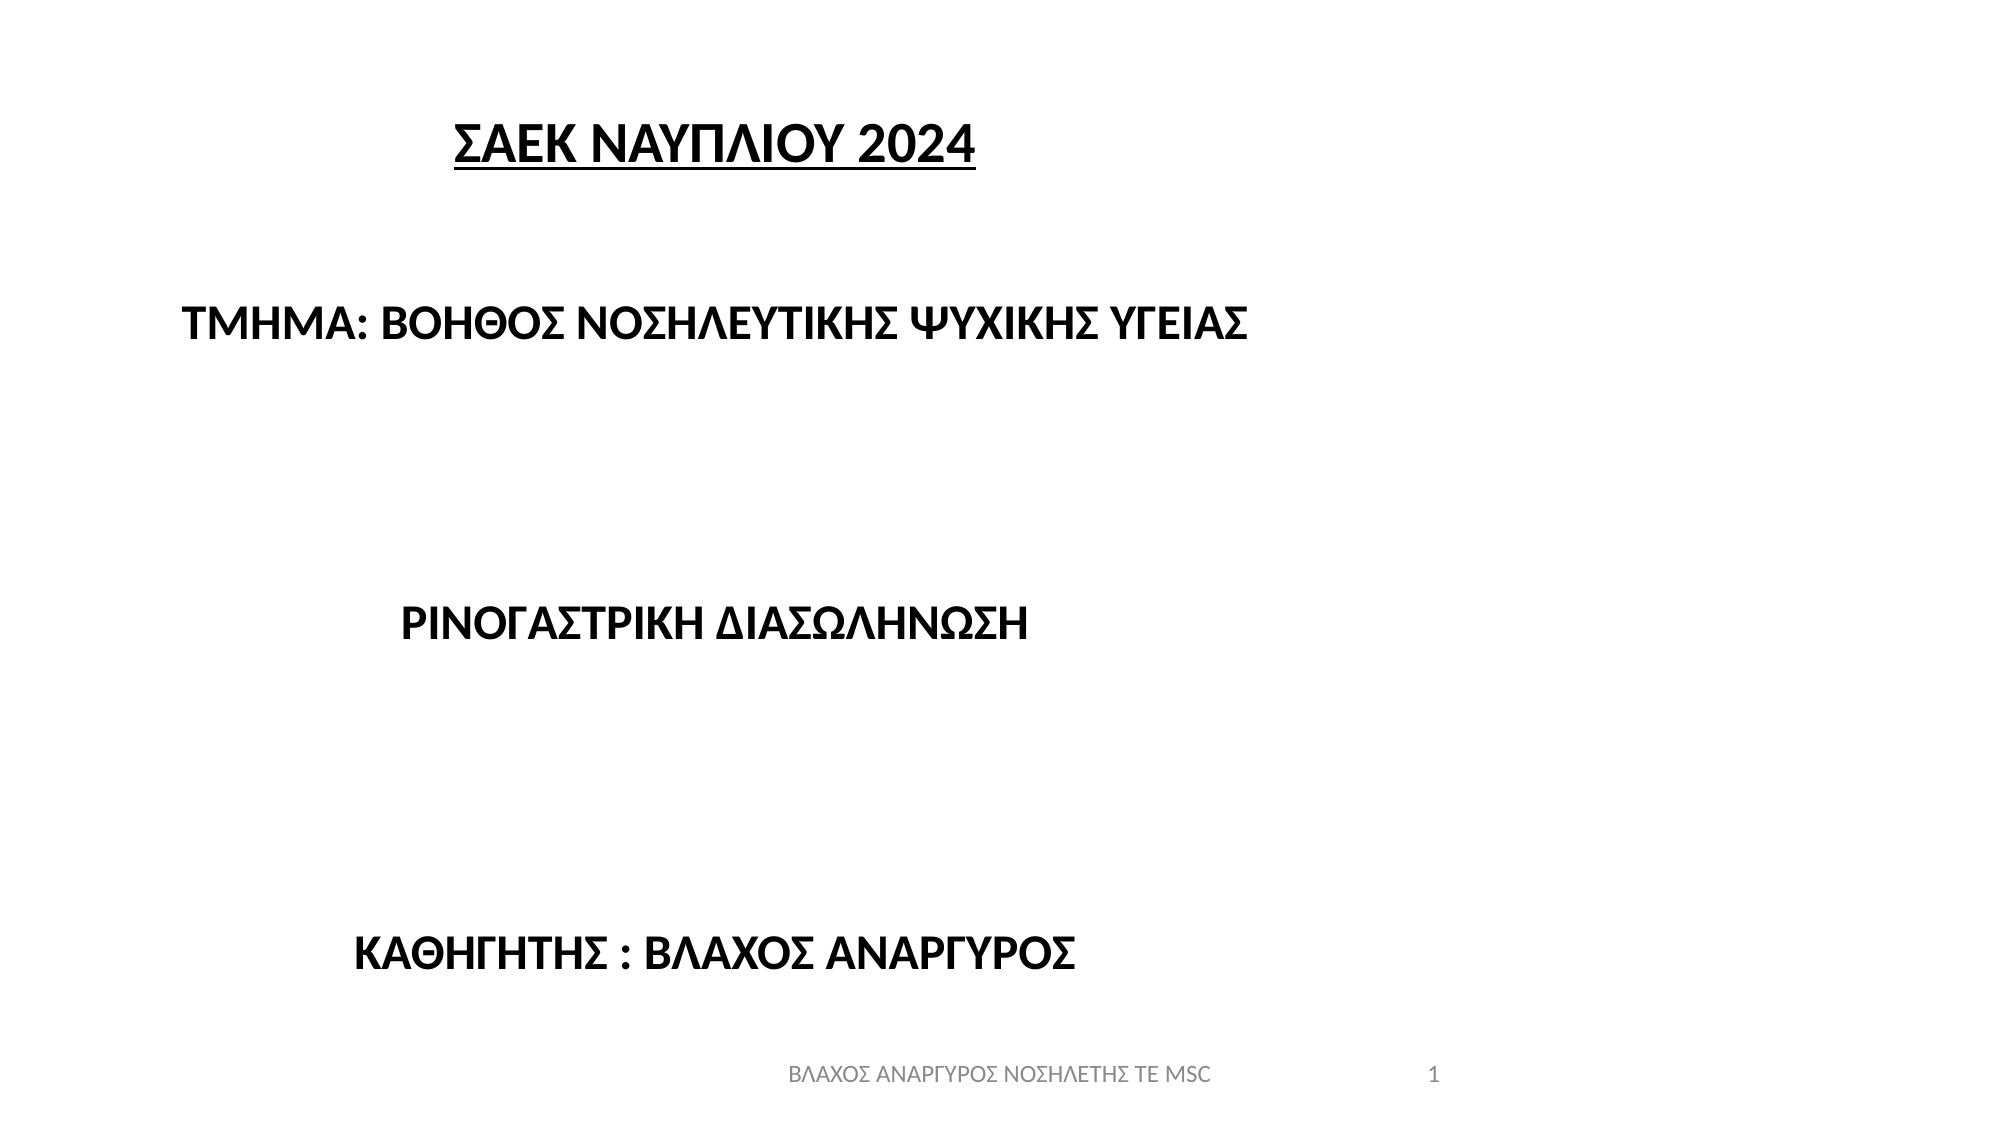

ΣΑΕΚ ΝΑΥΠΛΙΟΥ 2024
ΤΜΗΜΑ: ΒΟΗΘΟΣ ΝΟΣΗΛΕΥΤΙΚΗΣ ΨΥΧΙΚΗΣ ΥΓΕΙΑΣ
ΡΙΝΟΓΑΣΤΡΙΚΗ ΔΙΑΣΩΛΗΝΩΣΗ
ΚΑΘΗΓΗΤΗΣ : ΒΛΑΧΟΣ ΑΝΑΡΓΥΡΟΣ
ΒΛΑΧΟΣ ΑΝΑΡΓΥΡΟΣ ΝΟΣΗΛΕΤΗΣ ΤΕ MSC